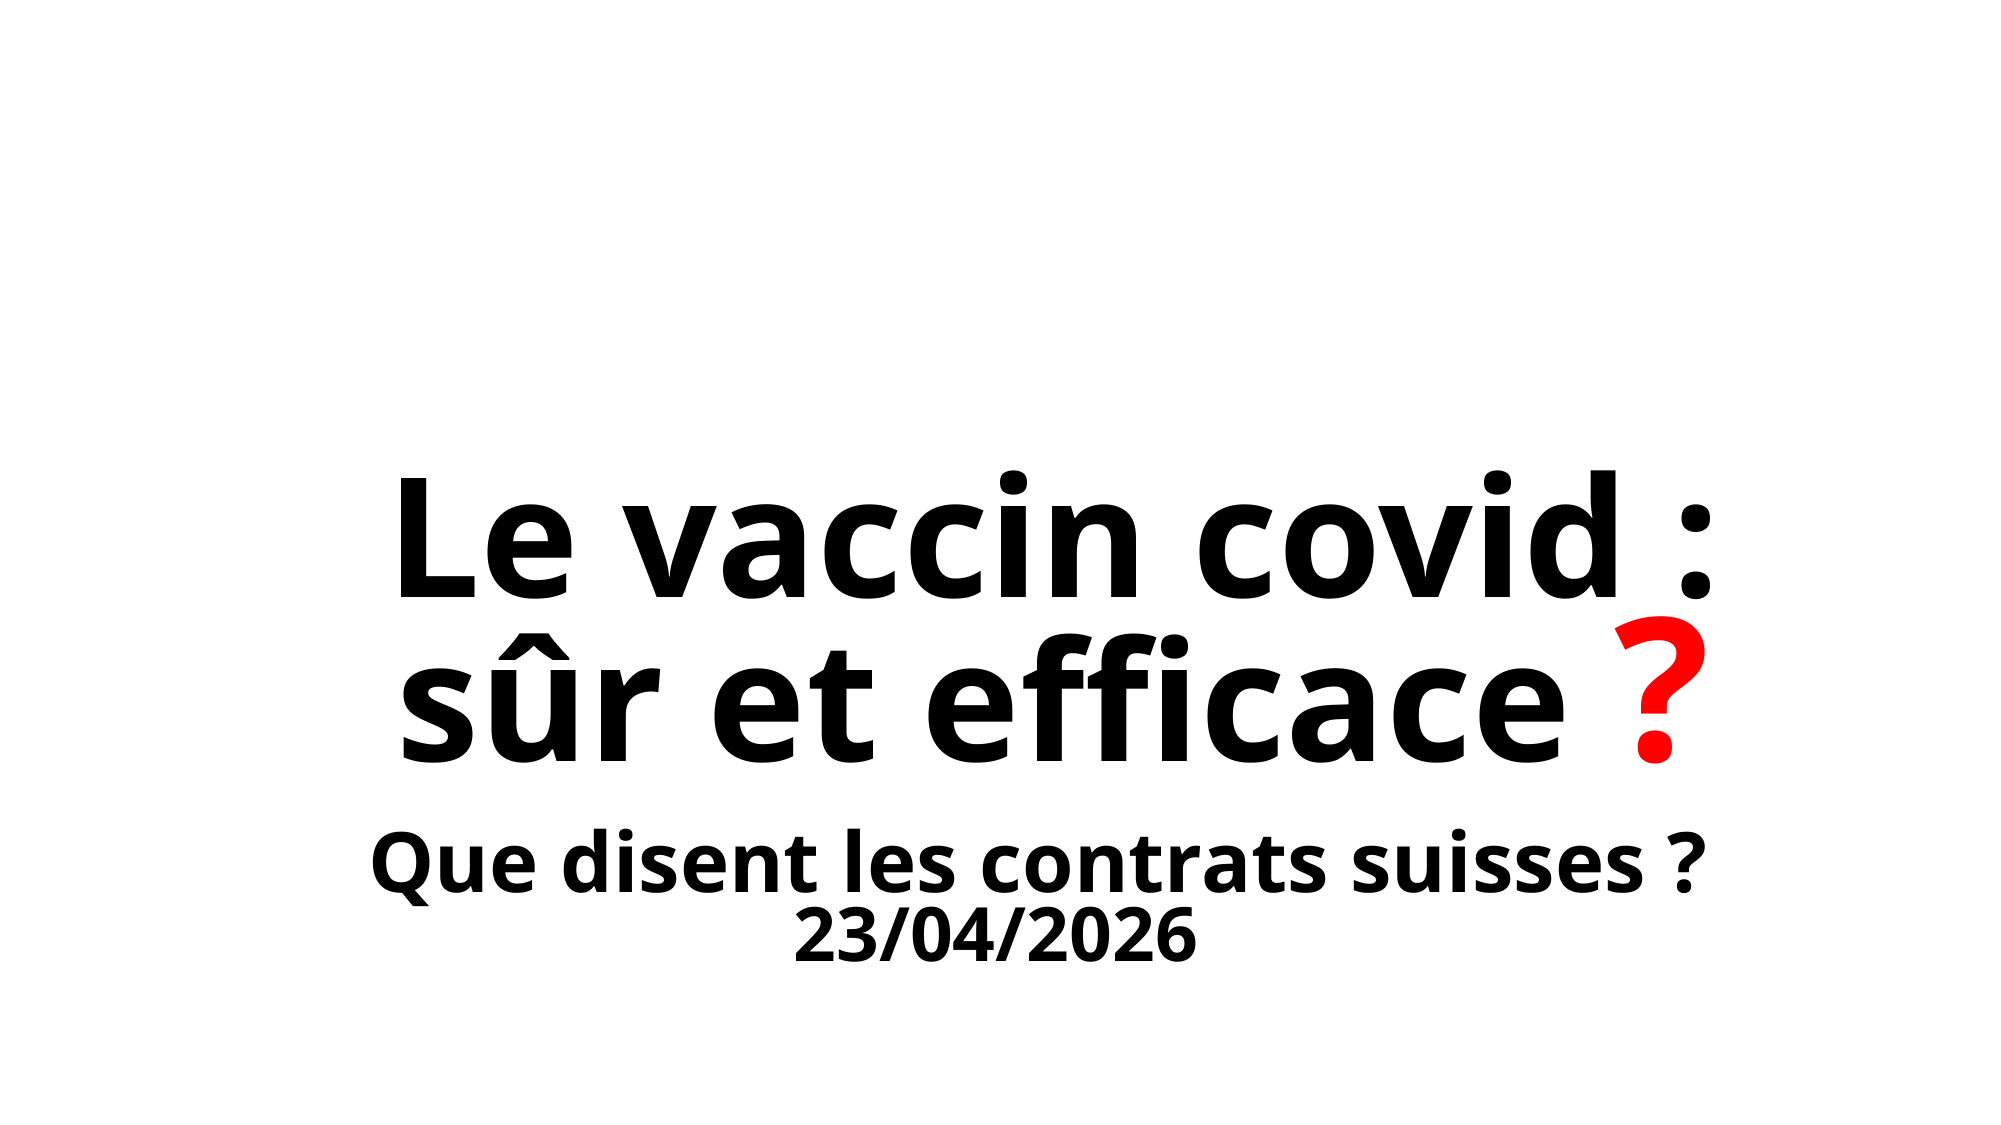

# Le vaccin covid : sûr et efficace ?
23/04/2026
Que disent les contrats suisses ?